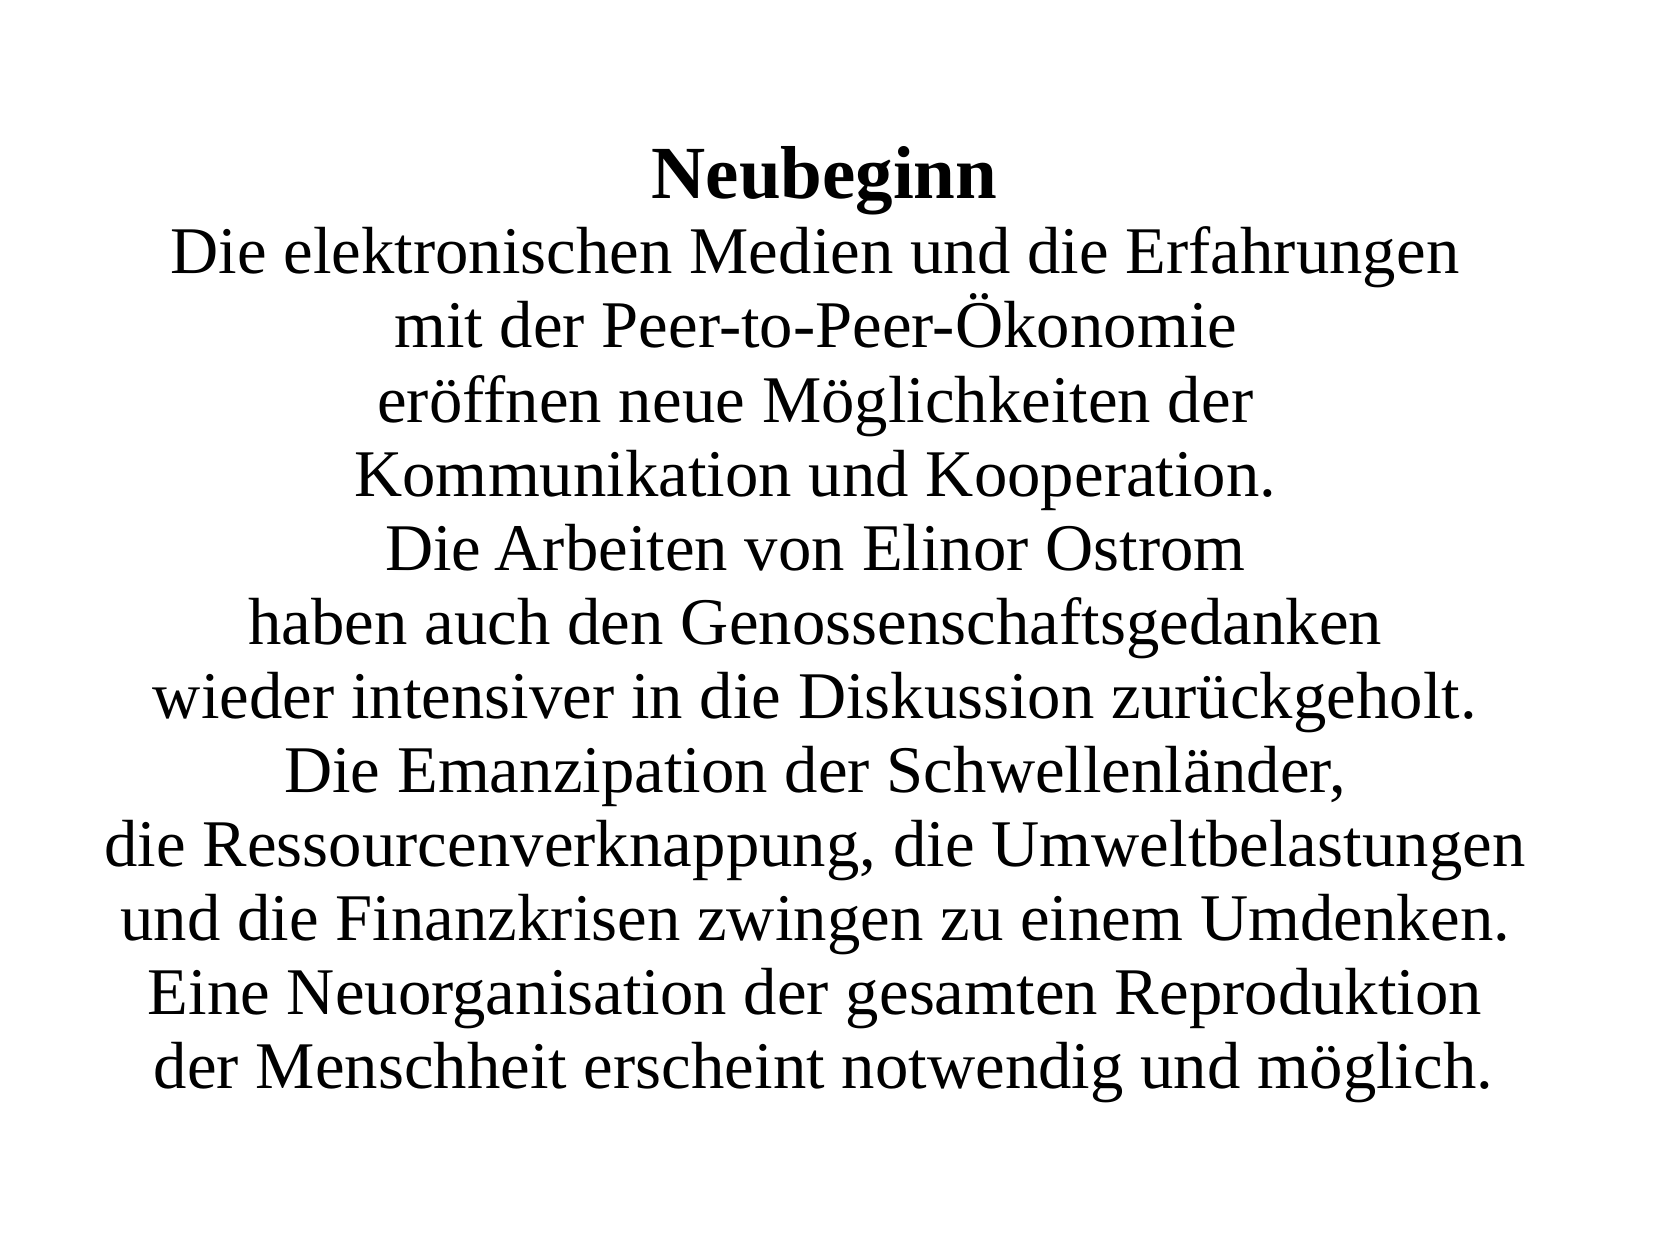

Neubeginn
Die elektronischen Medien und die Erfahrungen
mit der Peer-to-Peer-Ökonomie
eröffnen neue Möglichkeiten der
Kommunikation und Kooperation.
Die Arbeiten von Elinor Ostrom
haben auch den Genossenschaftsgedanken
wieder intensiver in die Diskussion zurückgeholt.
Die Emanzipation der Schwellenländer,
die Ressourcenverknappung, die Umweltbelastungen
und die Finanzkrisen zwingen zu einem Umdenken.
Eine Neuorganisation der gesamten Reproduktion
der Menschheit erscheint notwendig und möglich.